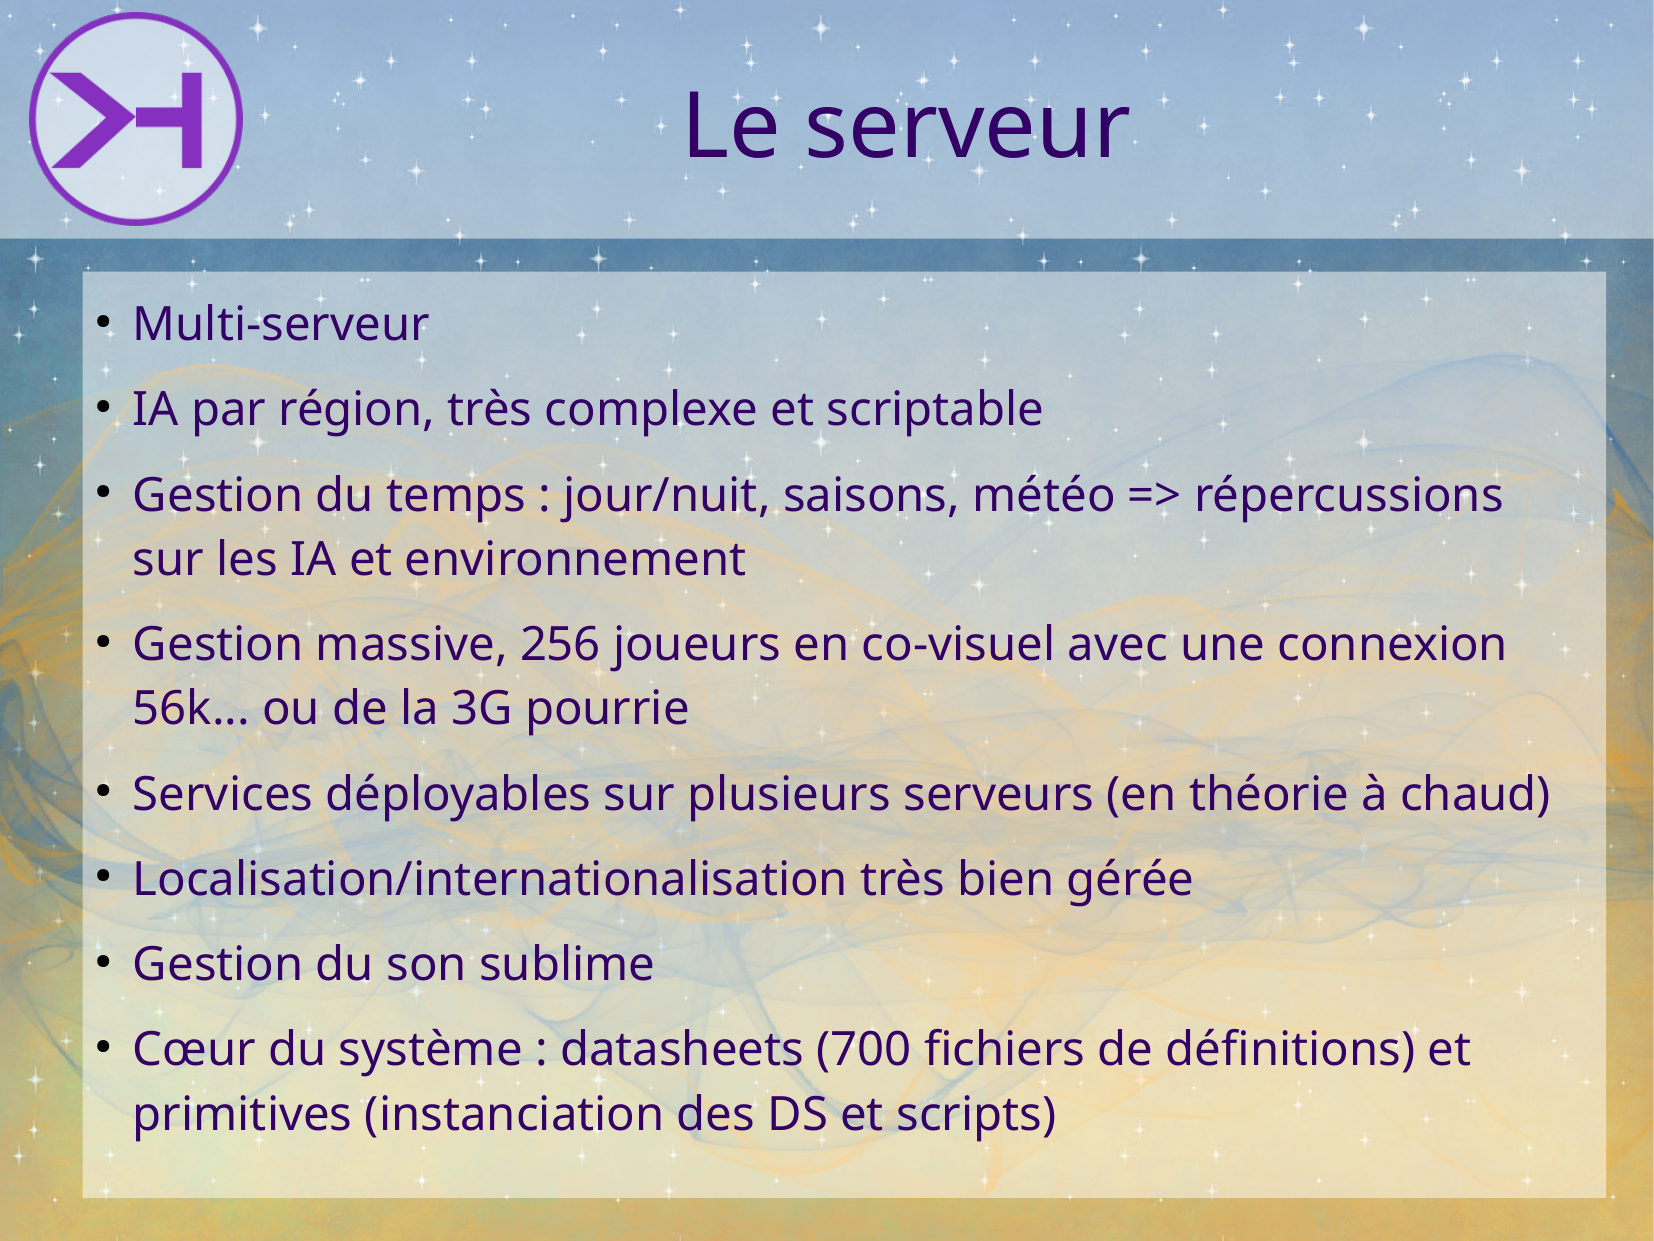

# Le serveur
Multi-serveur
IA par région, très complexe et scriptable
Gestion du temps : jour/nuit, saisons, météo => répercussions sur les IA et environnement
Gestion massive, 256 joueurs en co-visuel avec une connexion 56k... ou de la 3G pourrie
Services déployables sur plusieurs serveurs (en théorie à chaud)
Localisation/internationalisation très bien gérée
Gestion du son sublime
Cœur du système : datasheets (700 fichiers de définitions) et primitives (instanciation des DS et scripts)